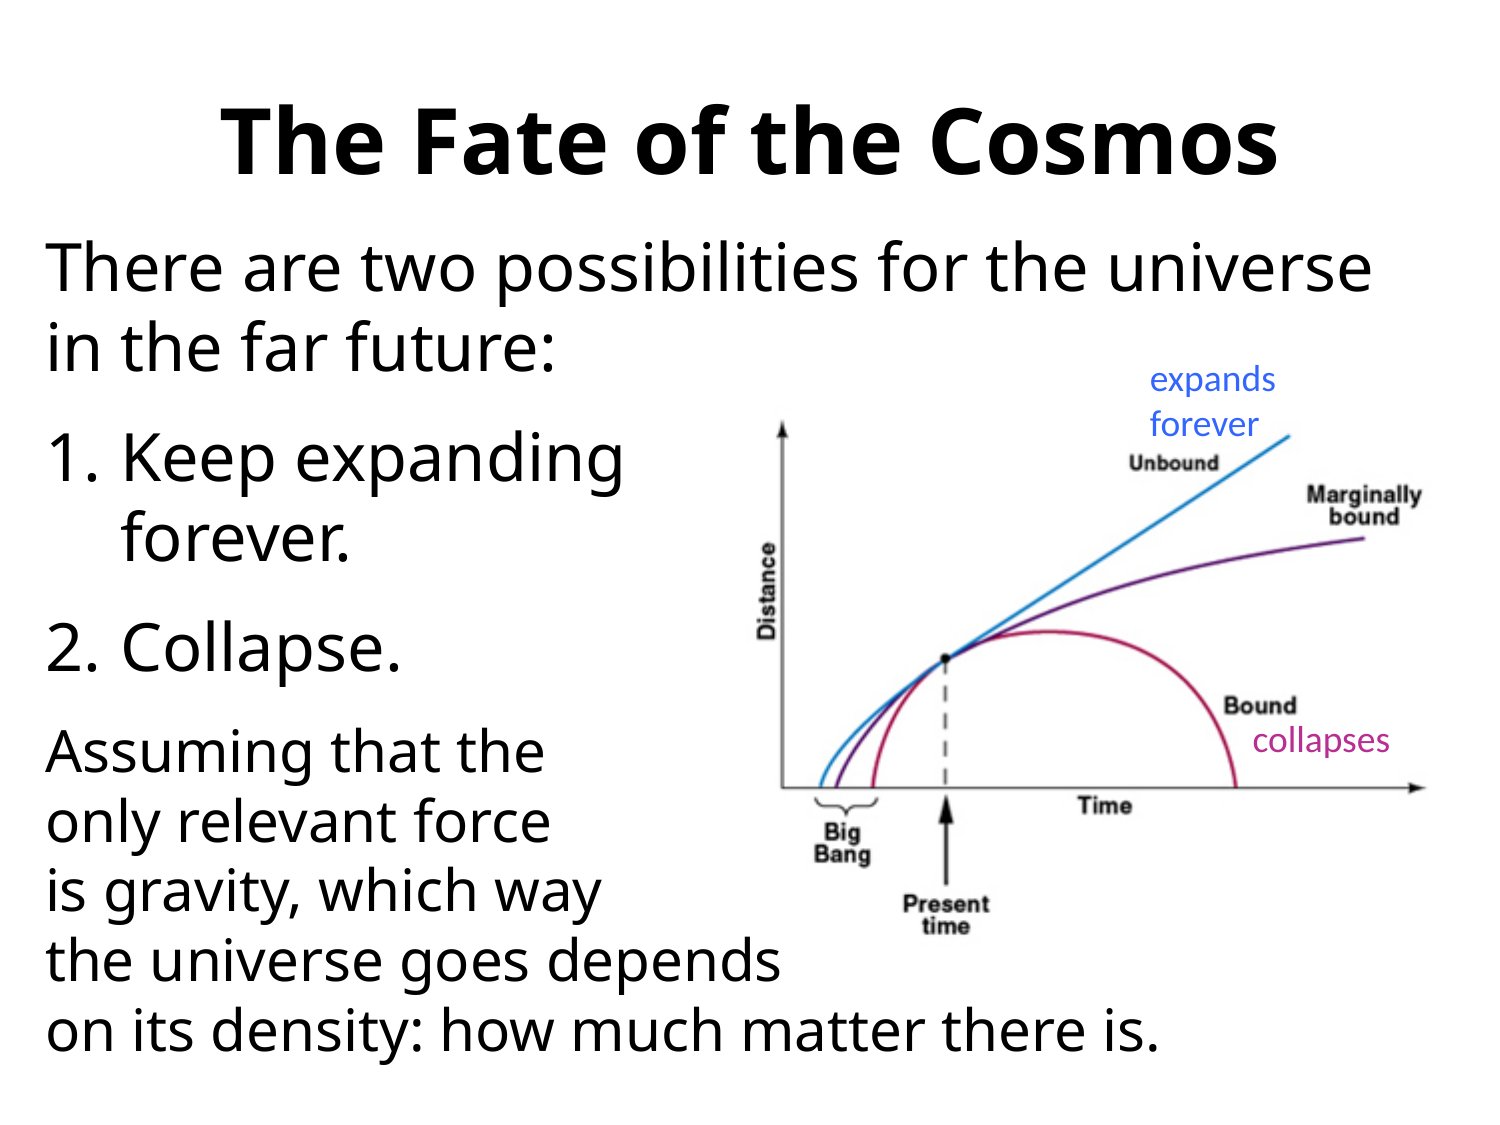

# The Fate of the Cosmos
There are two possibilities for the universe in the far future:
1.	Keep expanding
	forever.
2.	Collapse.
Assuming that the
only relevant force
is gravity, which way
the universe goes depends
on its density: how much matter there is.
expands forever
collapses